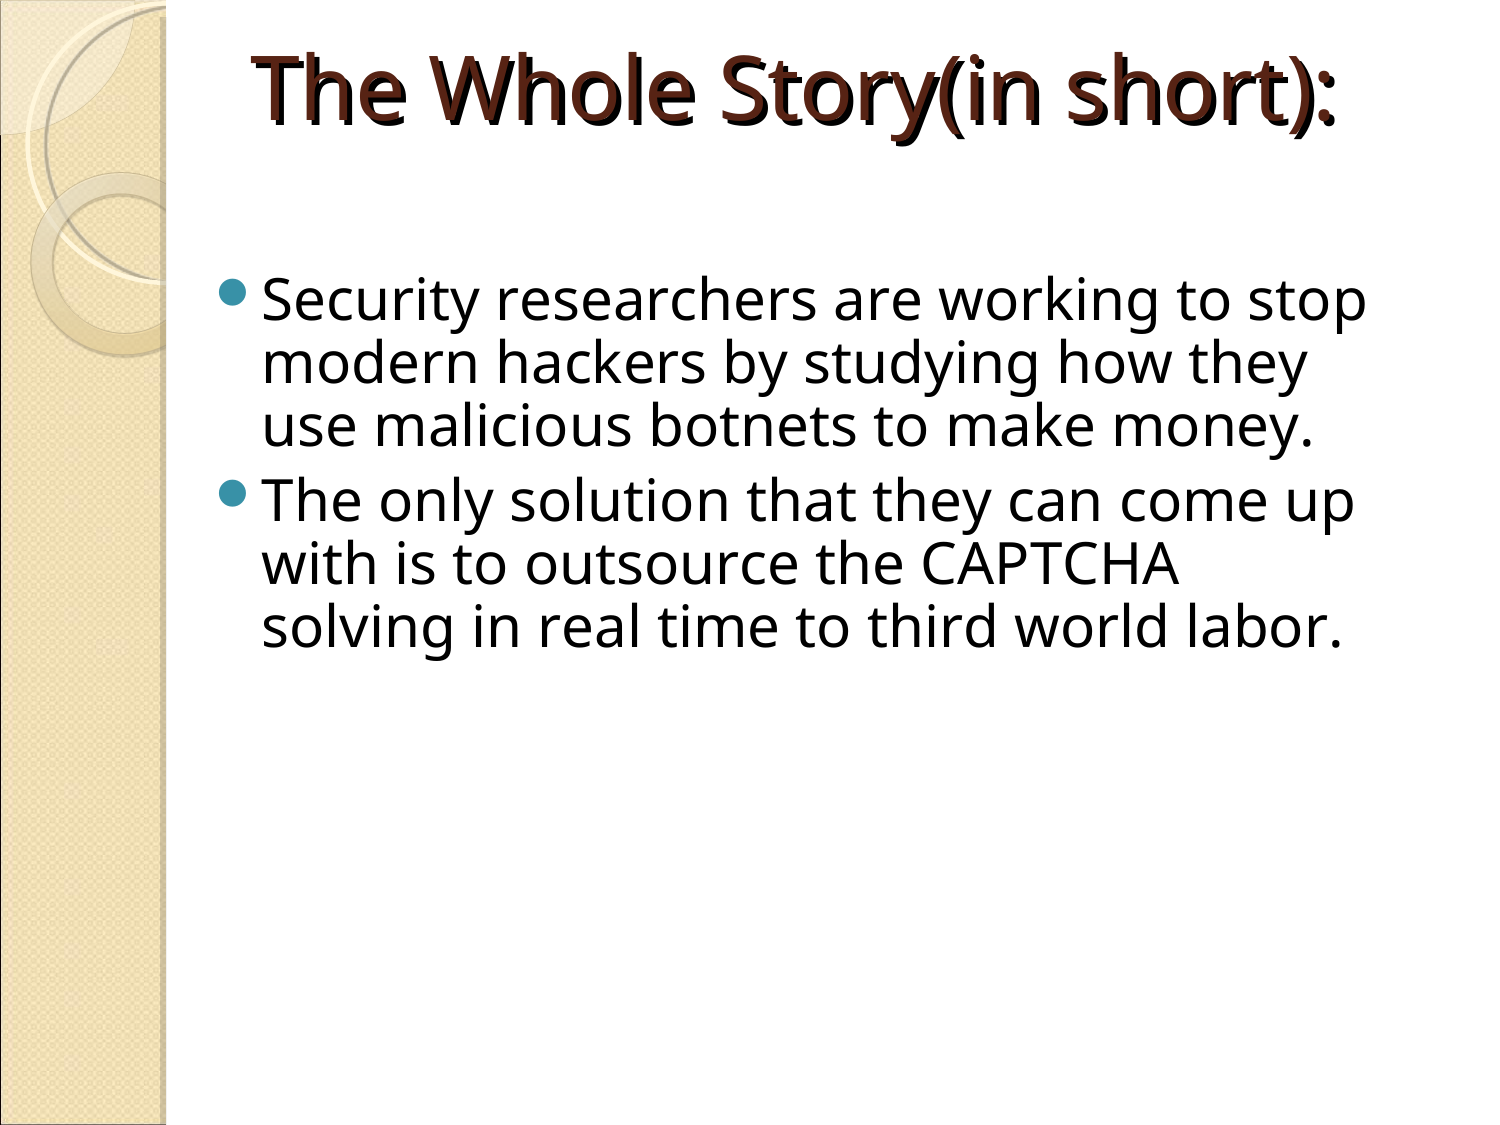

The Whole Story(in short):
Security researchers are working to stop modern hackers by studying how they use malicious botnets to make money.
The only solution that they can come up with is to outsource the CAPTCHA solving in real time to third world labor.